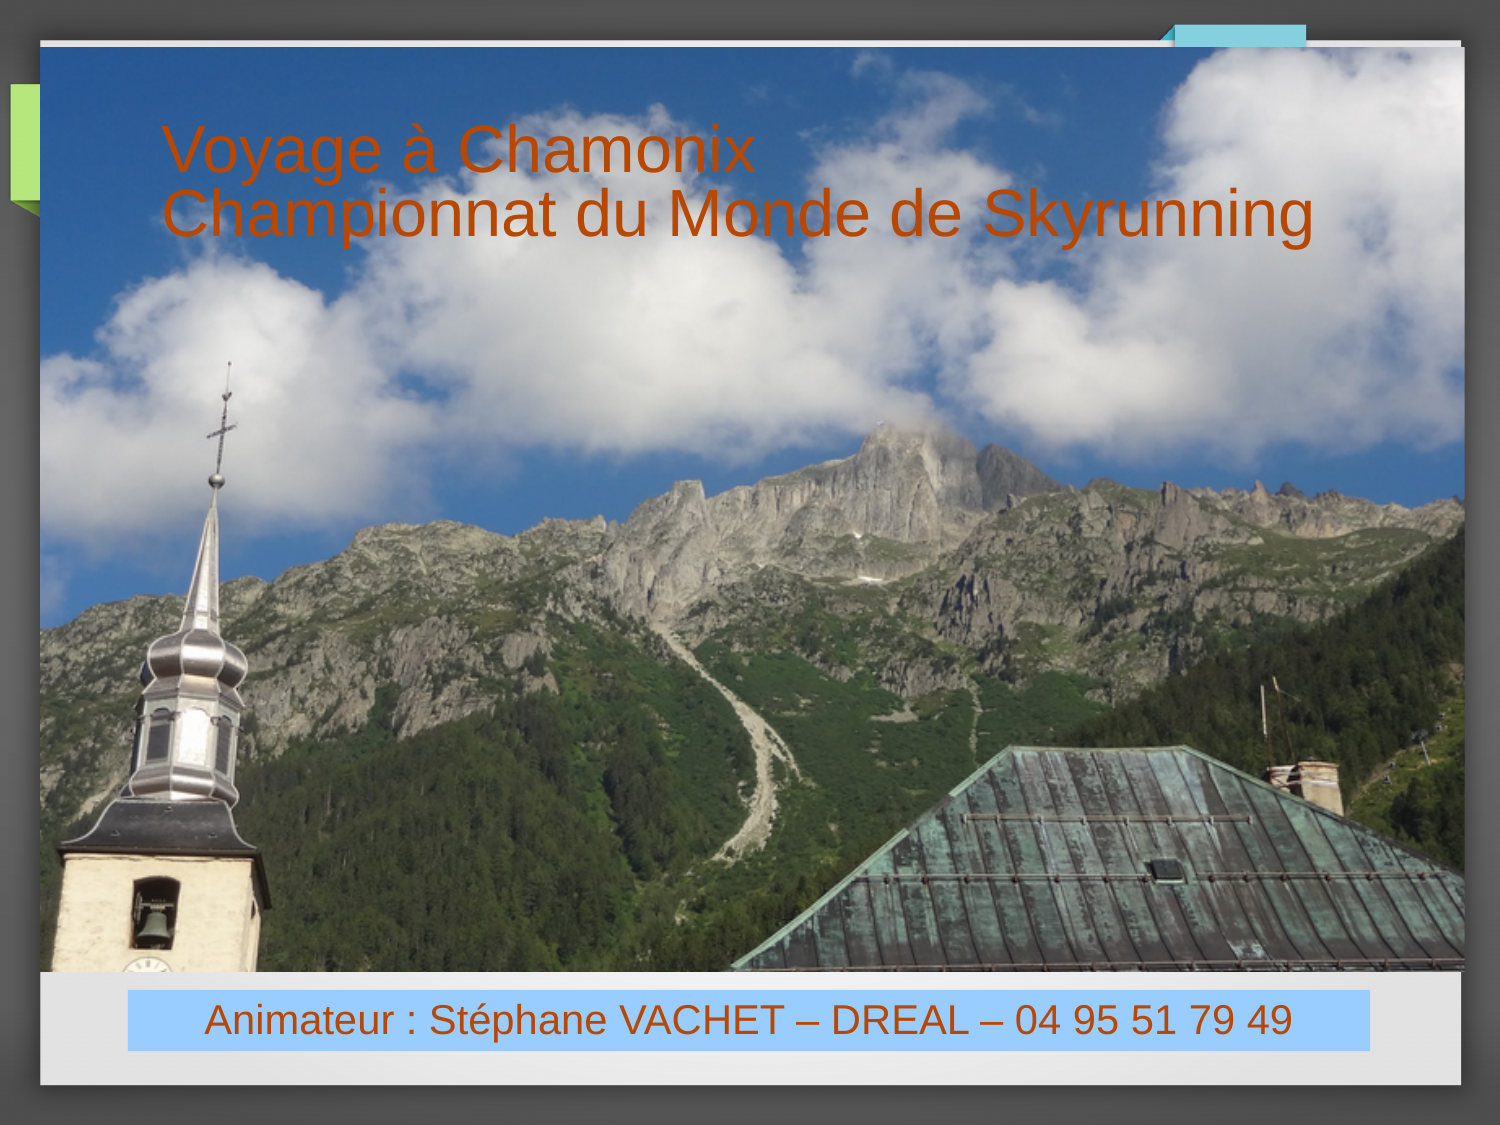

Voyage à Chamonix
Championnat du Monde de Skyrunning
Animateur : Stéphane VACHET – DREAL – 04 95 51 79 49